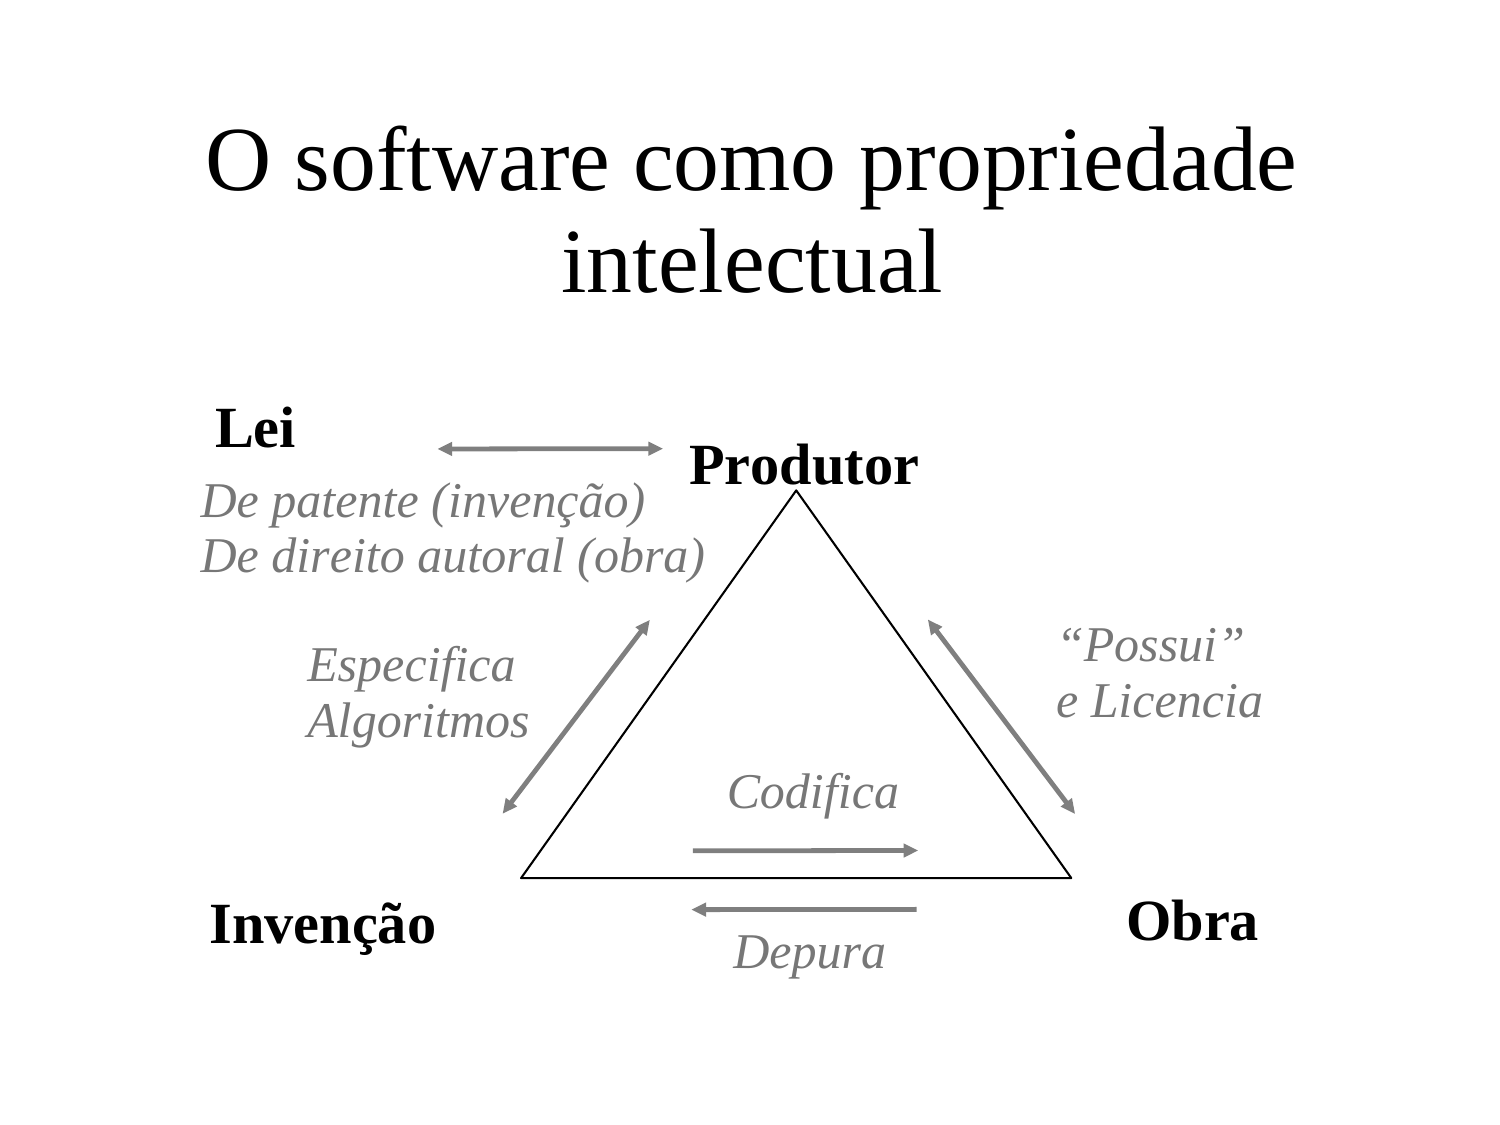

# O software como propriedade intelectual
Lei
Produtor
De patente (invenção)
De direito autoral (obra)
“Possui”
e Licencia
Especifica
Algoritmos
Codifica
Codifica
Obra
Invenção
Depura